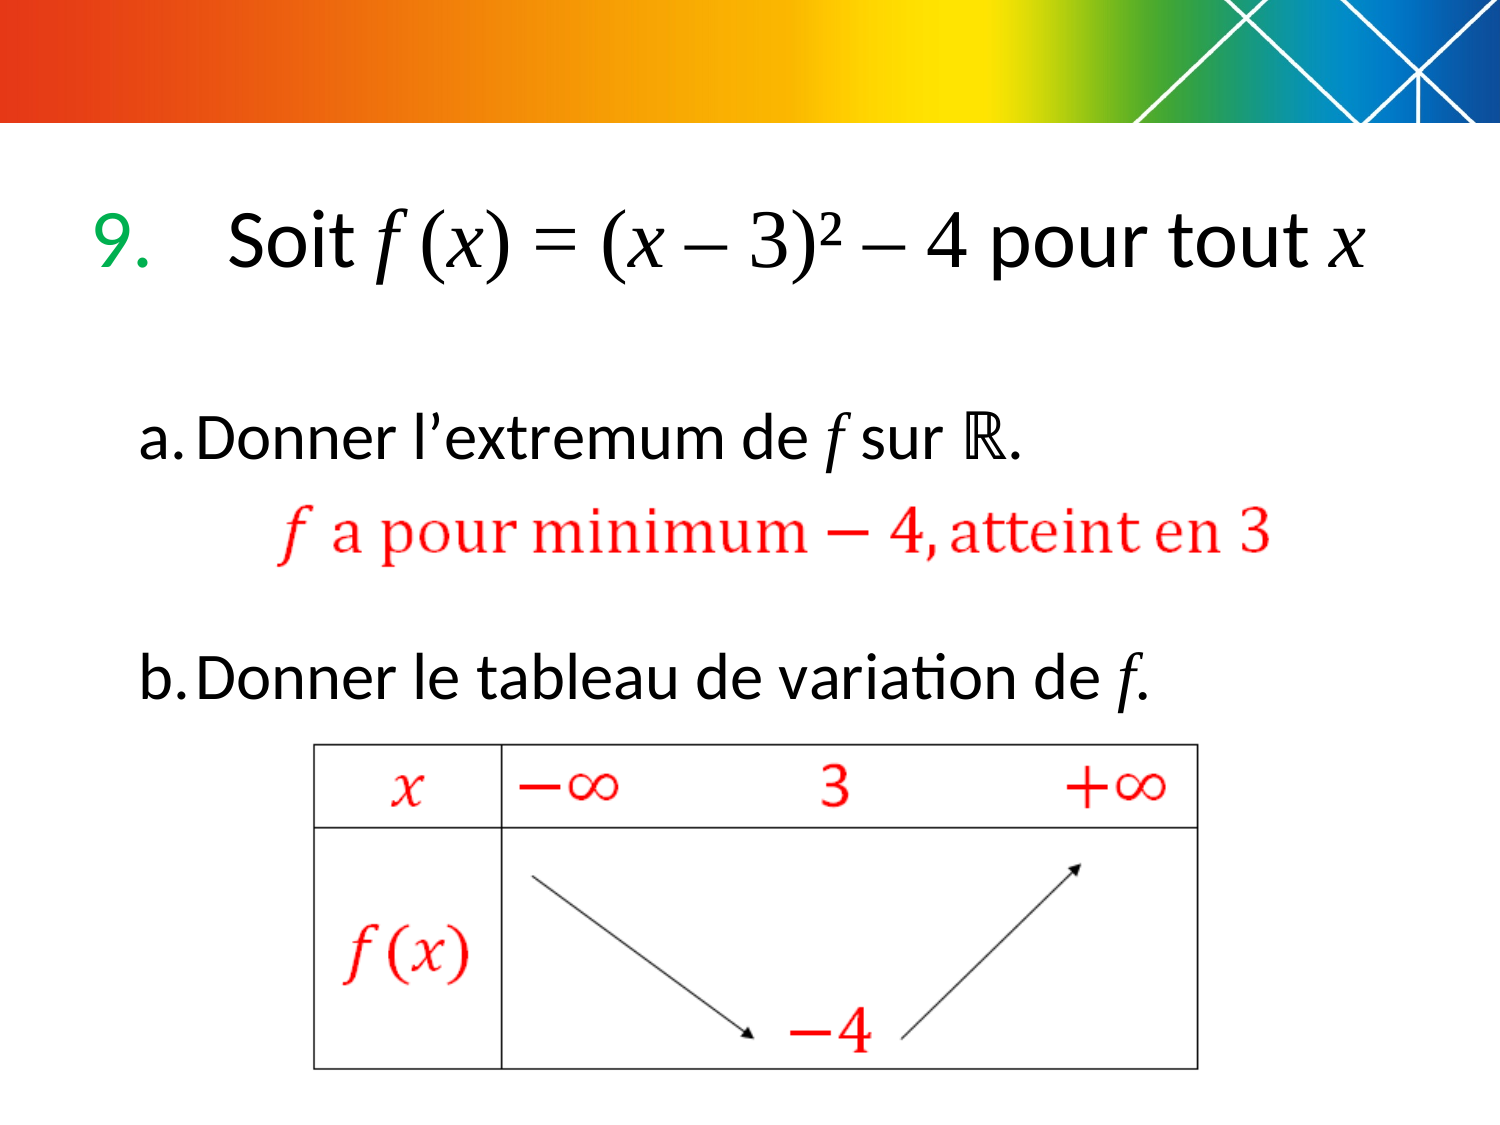

# Soit f (x) = (x – 3)² – 4 pour tout x
Donner l’extremum de f sur ℝ.
Donner le tableau de variation de f.